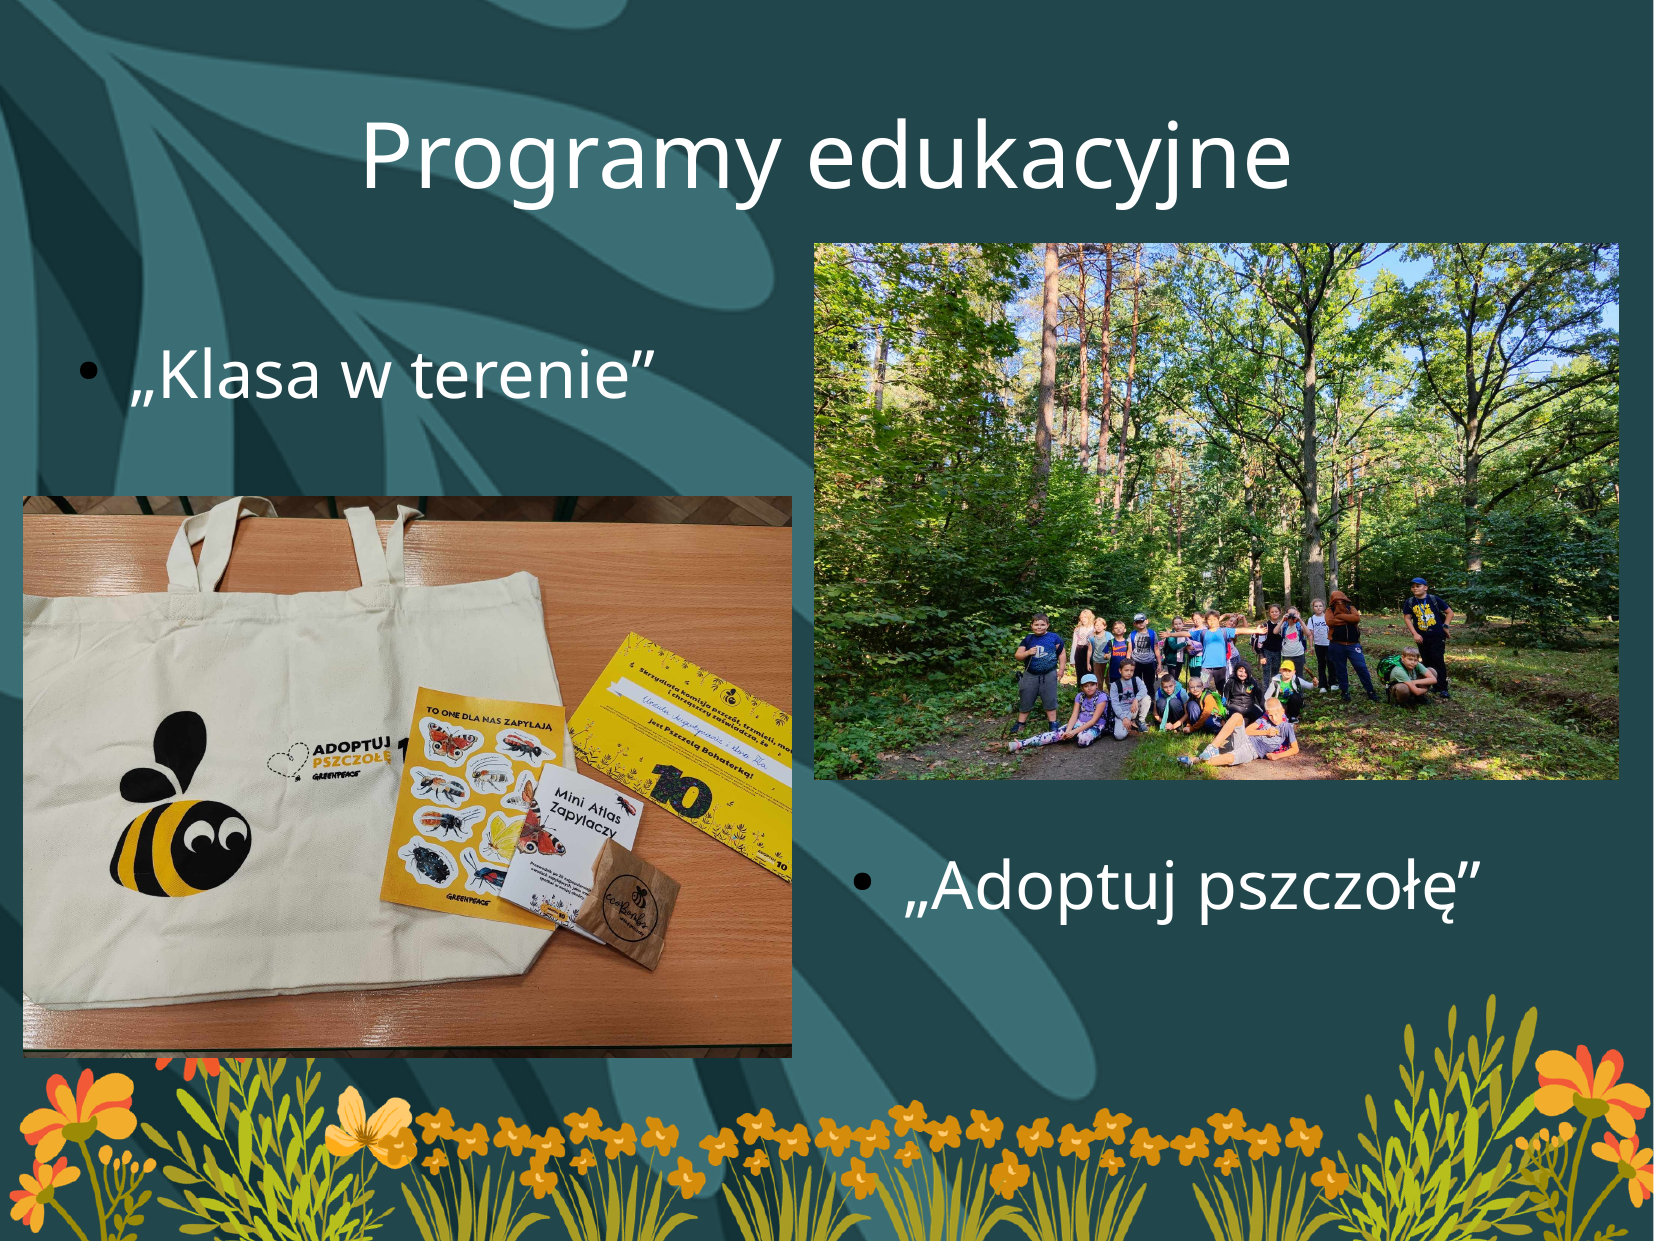

# Programy edukacyjne
„Klasa w terenie”
„Adoptuj pszczołę”